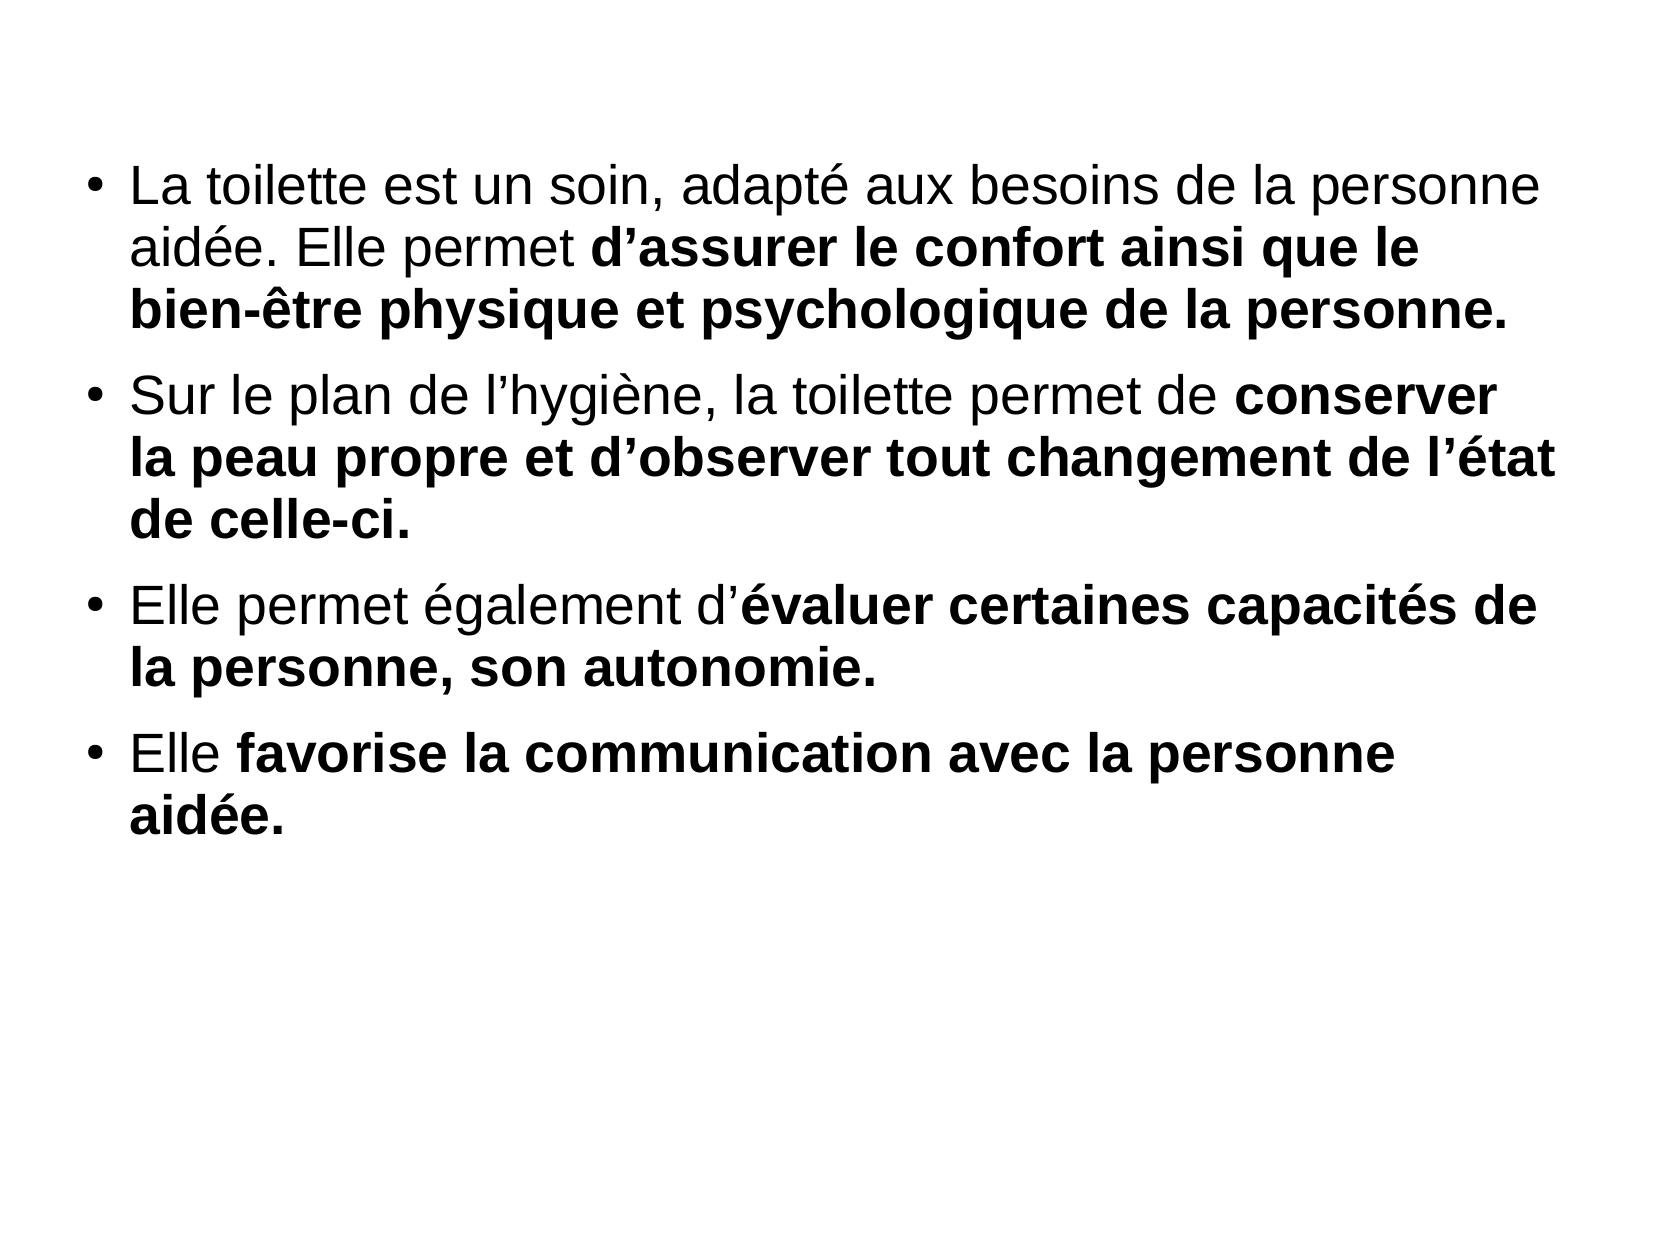

#
La toilette est un soin, adapté aux besoins de la personne aidée. Elle permet d’assurer le confort ainsi que le bien-être physique et psychologique de la personne.
Sur le plan de l’hygiène, la toilette permet de conserver la peau propre et d’observer tout changement de l’état de celle-ci.
Elle permet également d’évaluer certaines capacités de la personne, son autonomie.
Elle favorise la communication avec la personne aidée.